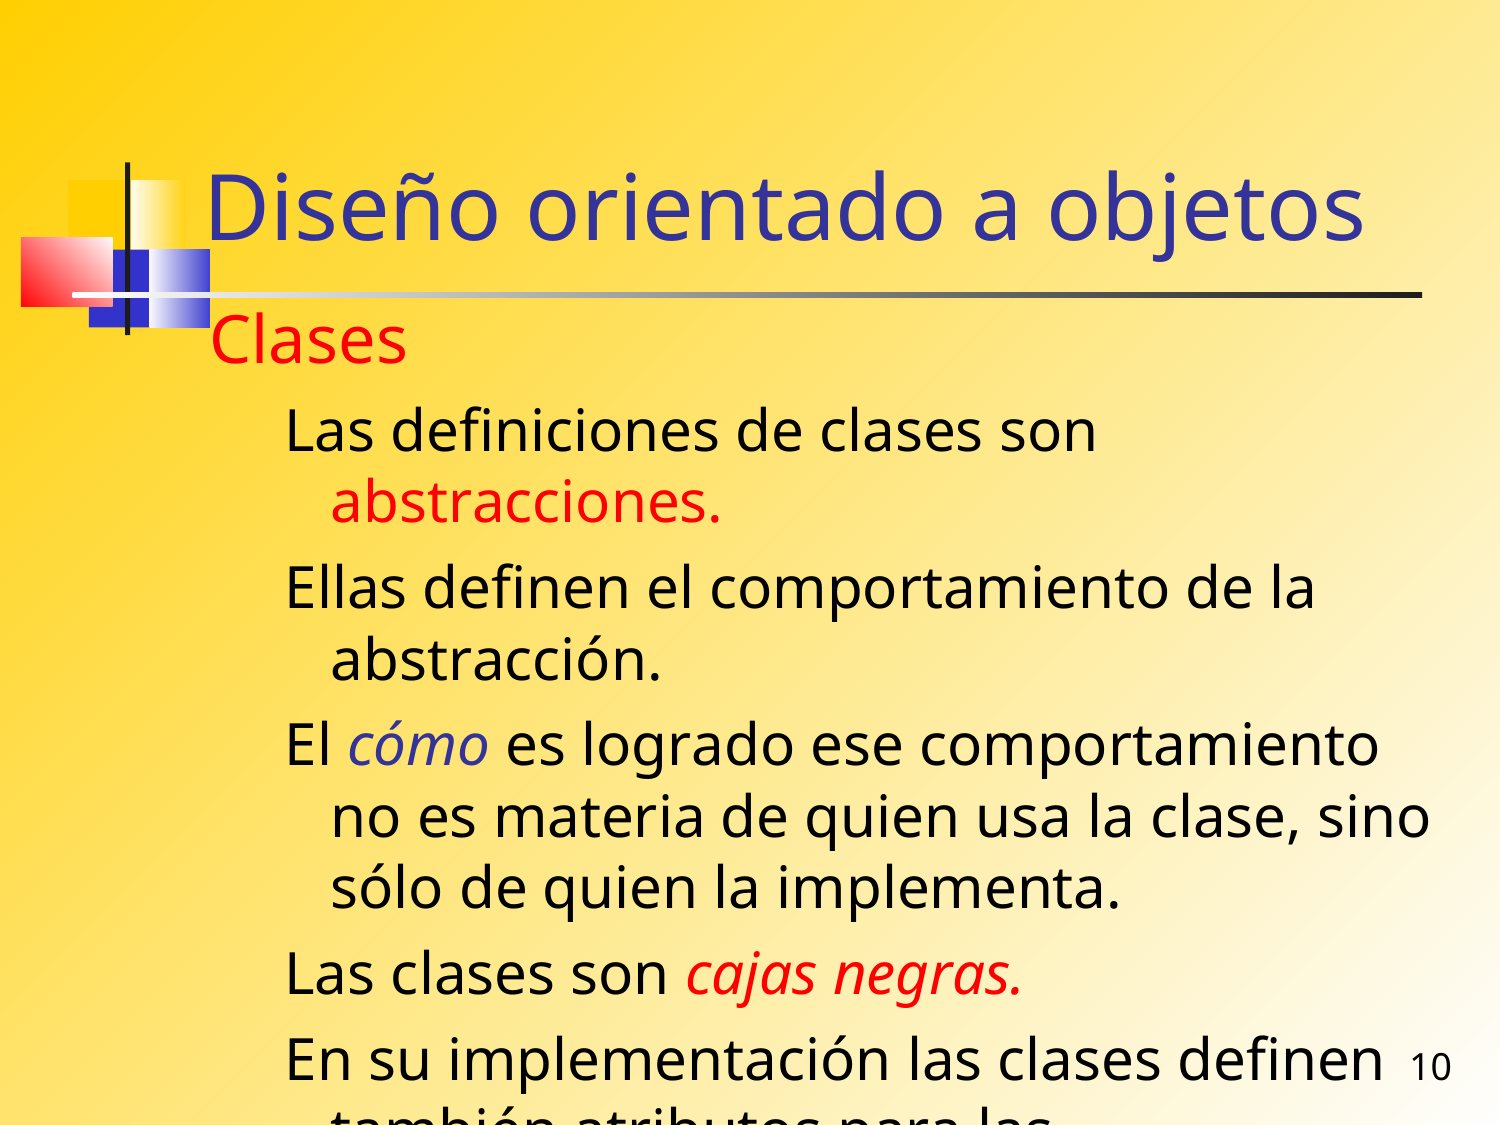

# Diseño orientado a objetos
Clases
Las definiciones de clases son abstracciones.
Ellas definen el comportamiento de la abstracción.
El cómo es logrado ese comportamiento no es materia de quien usa la clase, sino sólo de quien la implementa.
Las clases son cajas negras.
En su implementación las clases definen también atributos para las abstracciones.
10